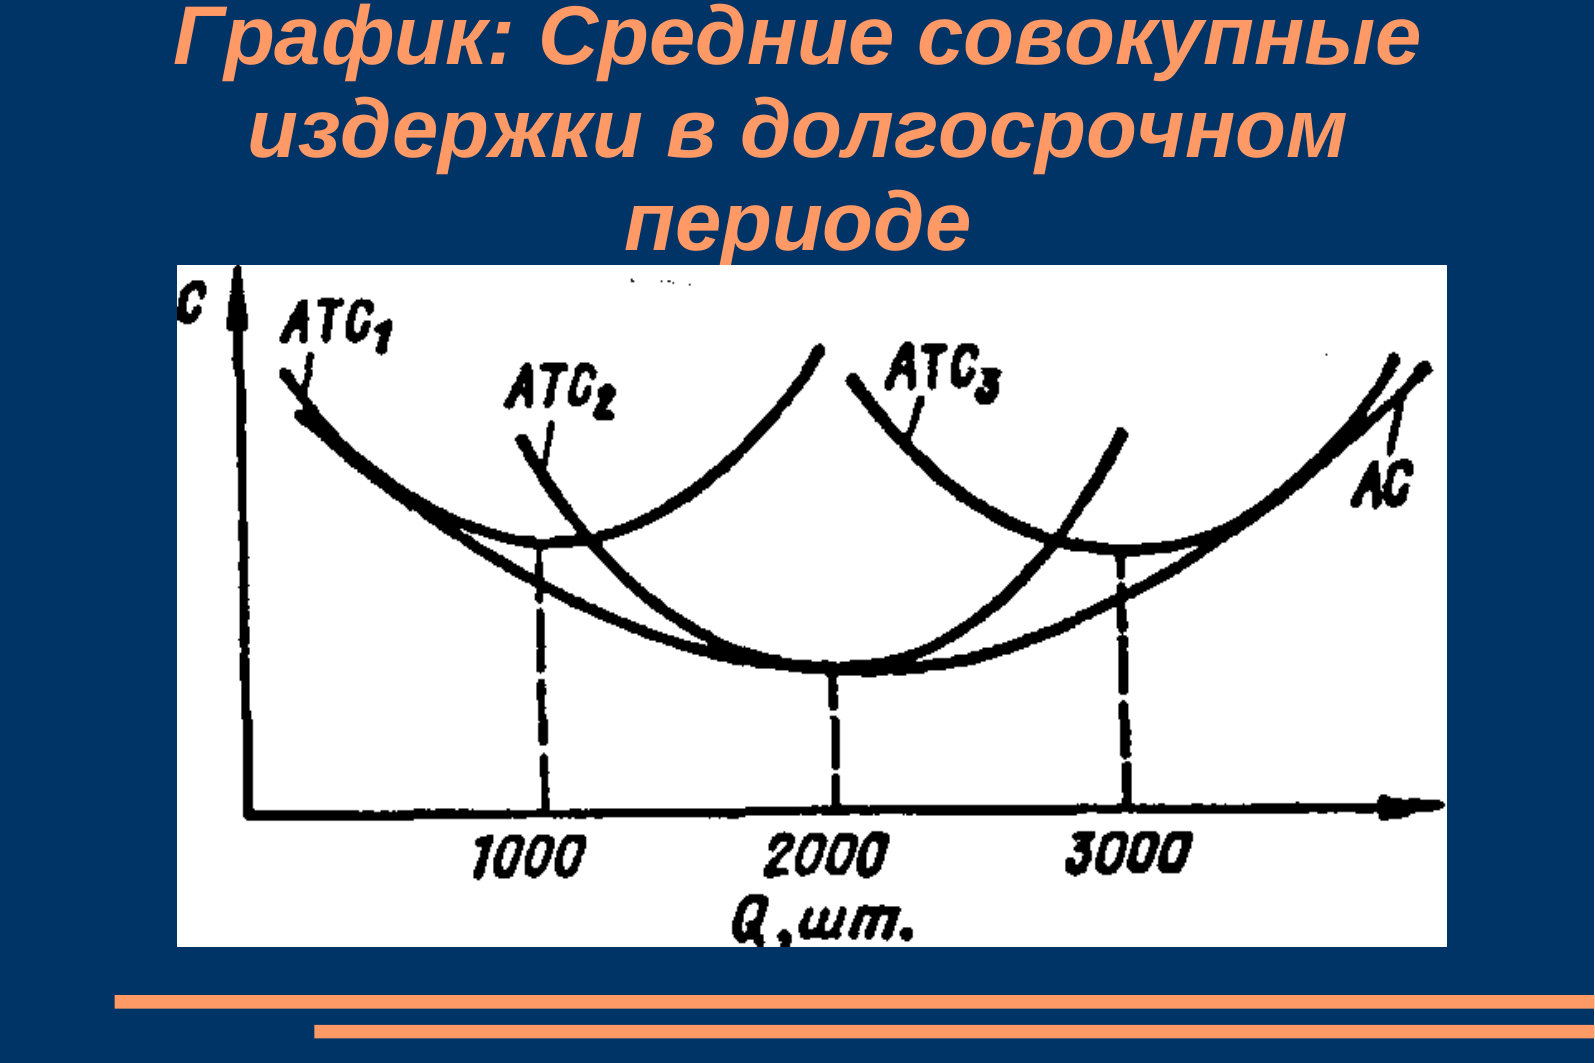

# График: Средние совокупные издержки в долгосрочном периоде